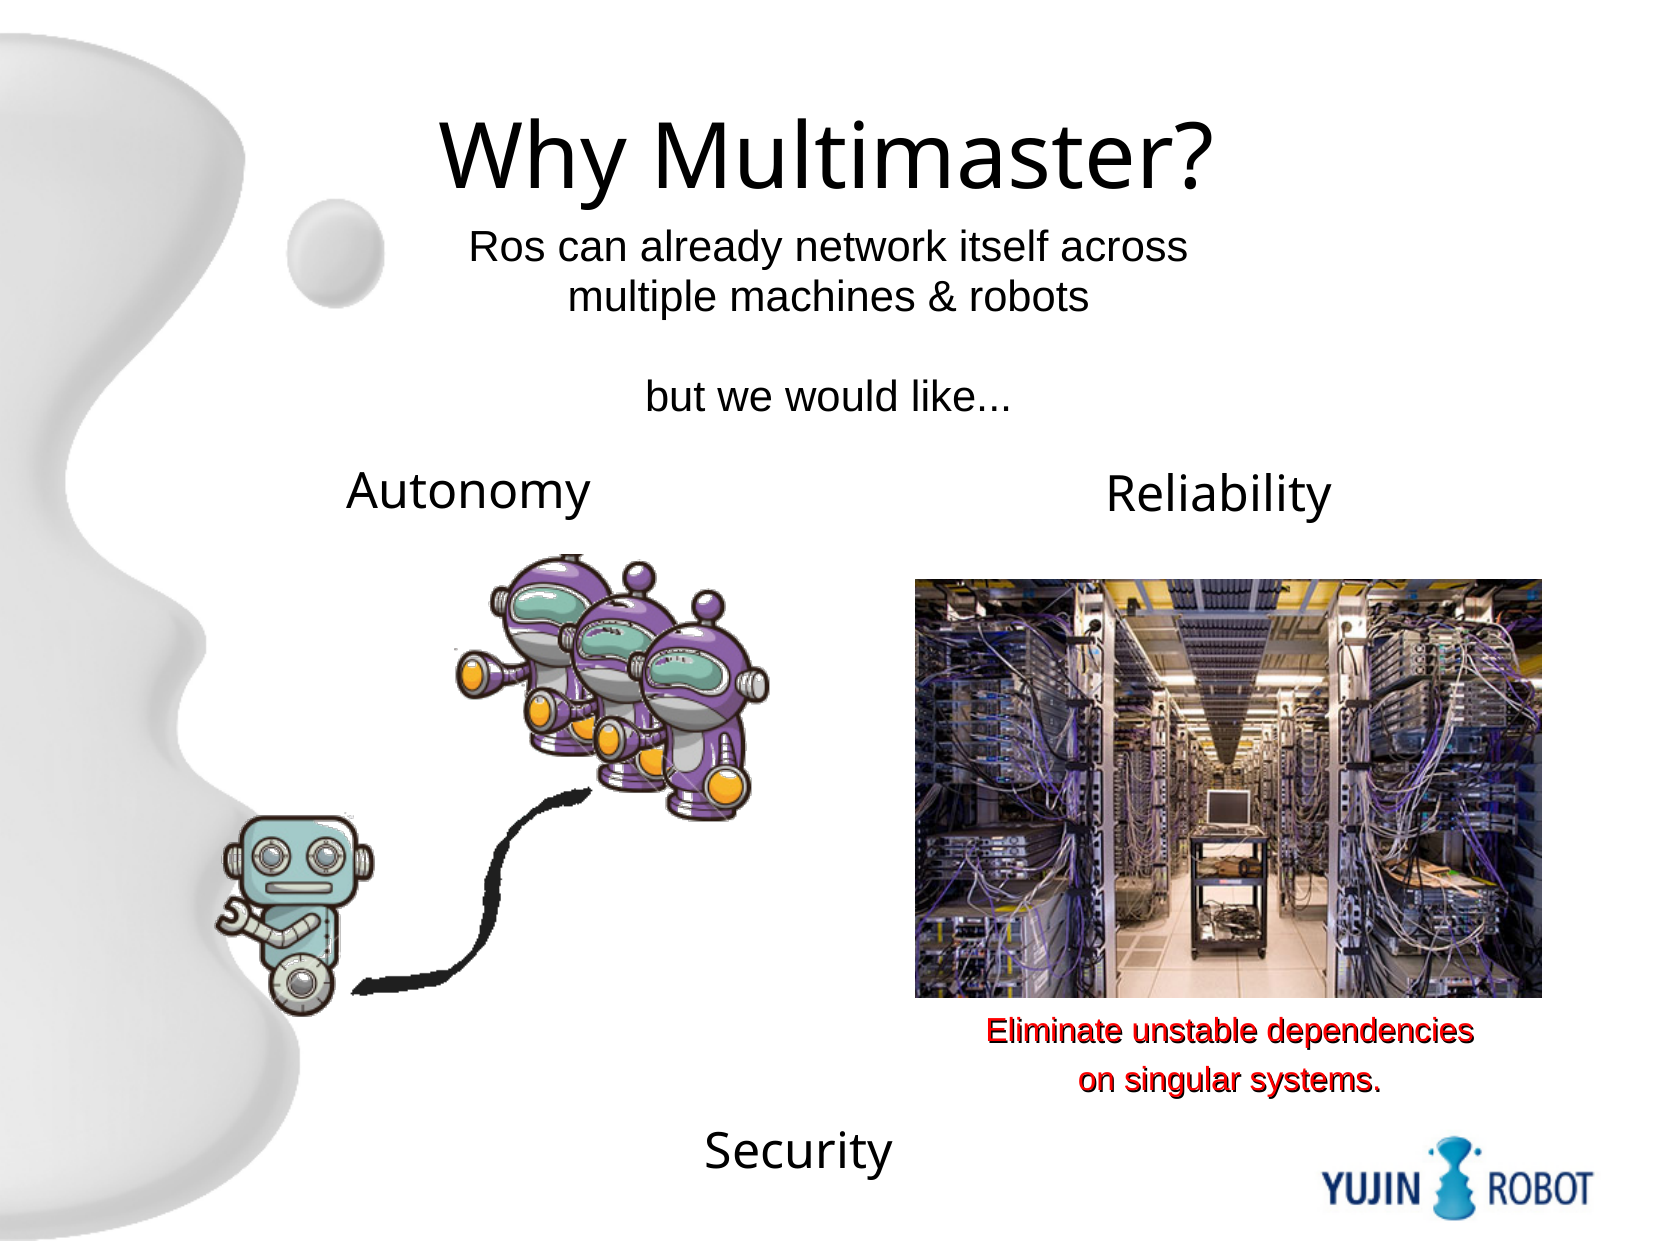

# Why Multimaster?
Ros can already network itself across
multiple machines & robots
but we would like...
Autonomy
Reliability
Eliminate unstable dependencies
on singular systems.
Security